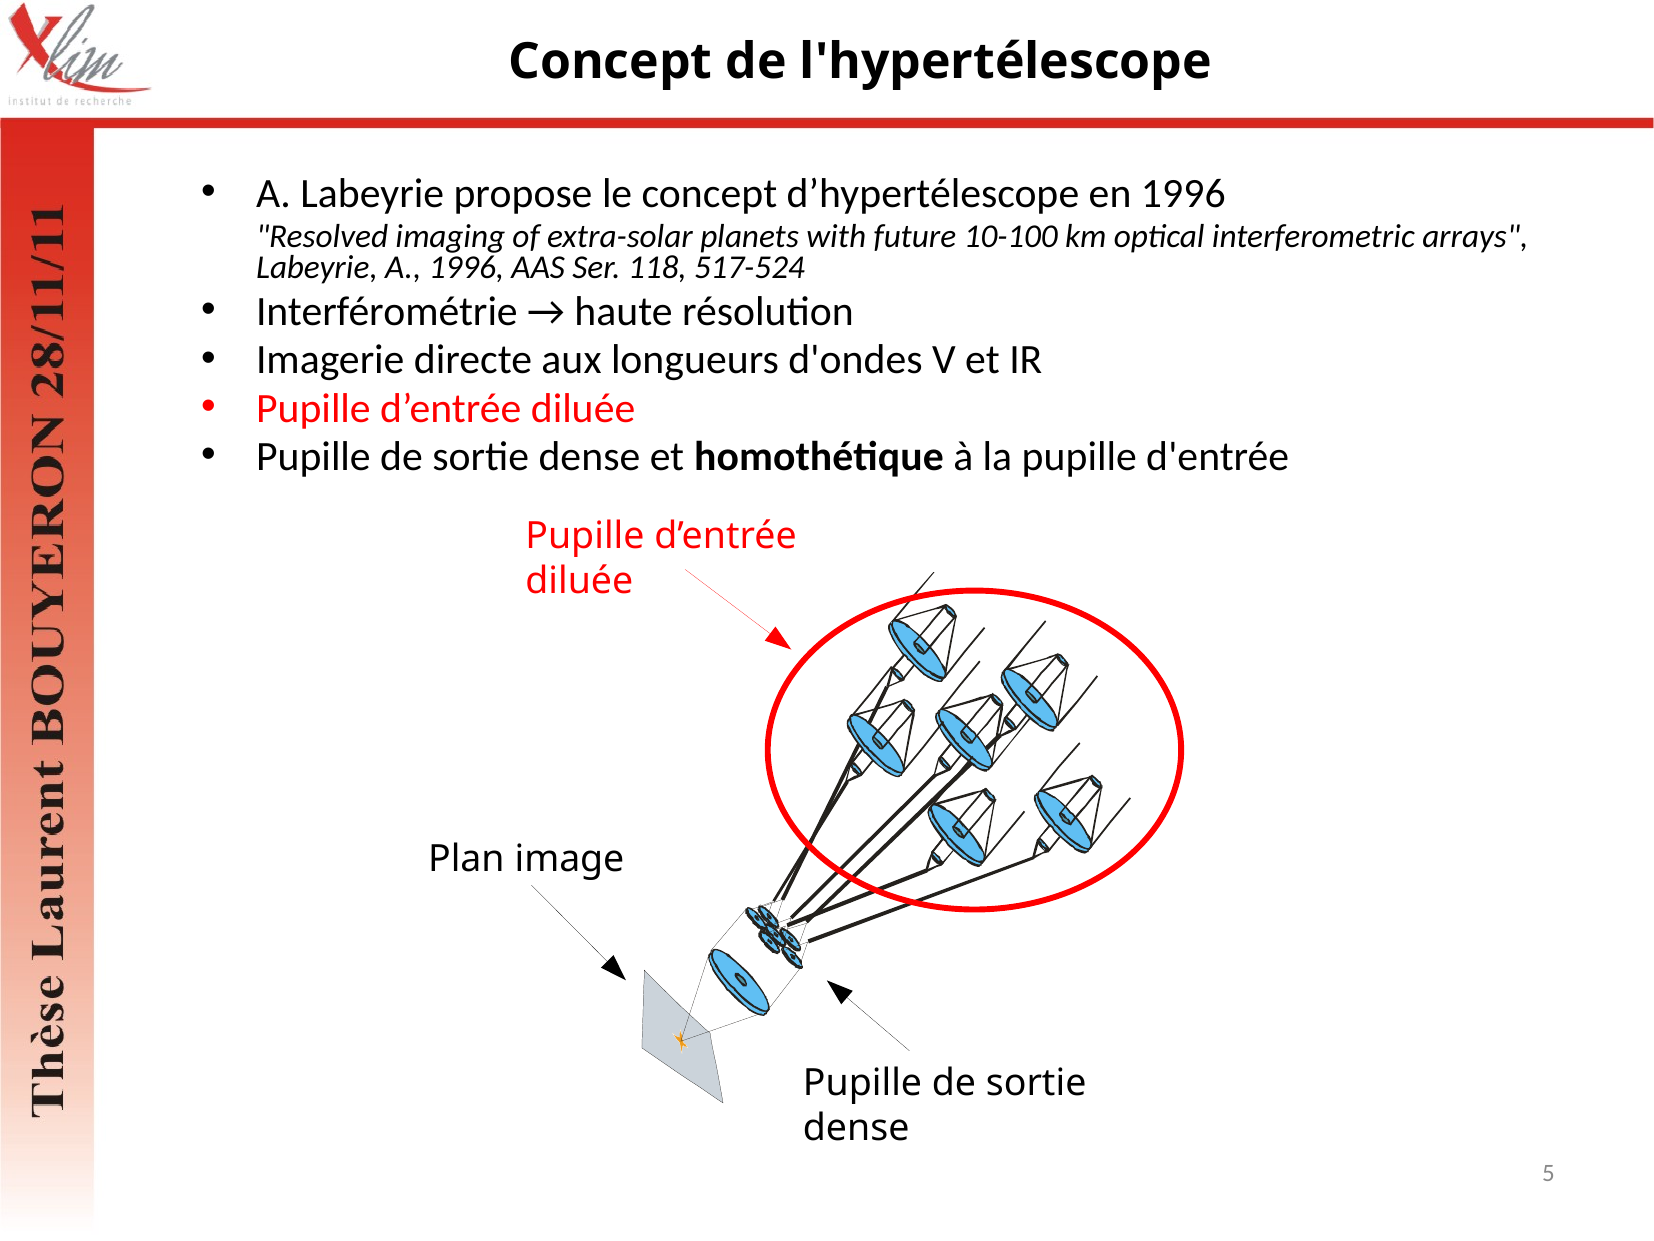

Concept de l'hypertélescope
A. Labeyrie propose le concept d’hypertélescope en 1996
"Resolved imaging of extra-solar planets with future 10-100 km optical interferometric arrays", Labeyrie, A., 1996, AAS Ser. 118, 517-524
Interférométrie → haute résolution
Imagerie directe aux longueurs d'ondes V et IR
Pupille d’entrée diluée
Pupille de sortie dense et homothétique à la pupille d'entrée
Pupille d’entrée diluée
Plan image
Pupille de sortie dense
5